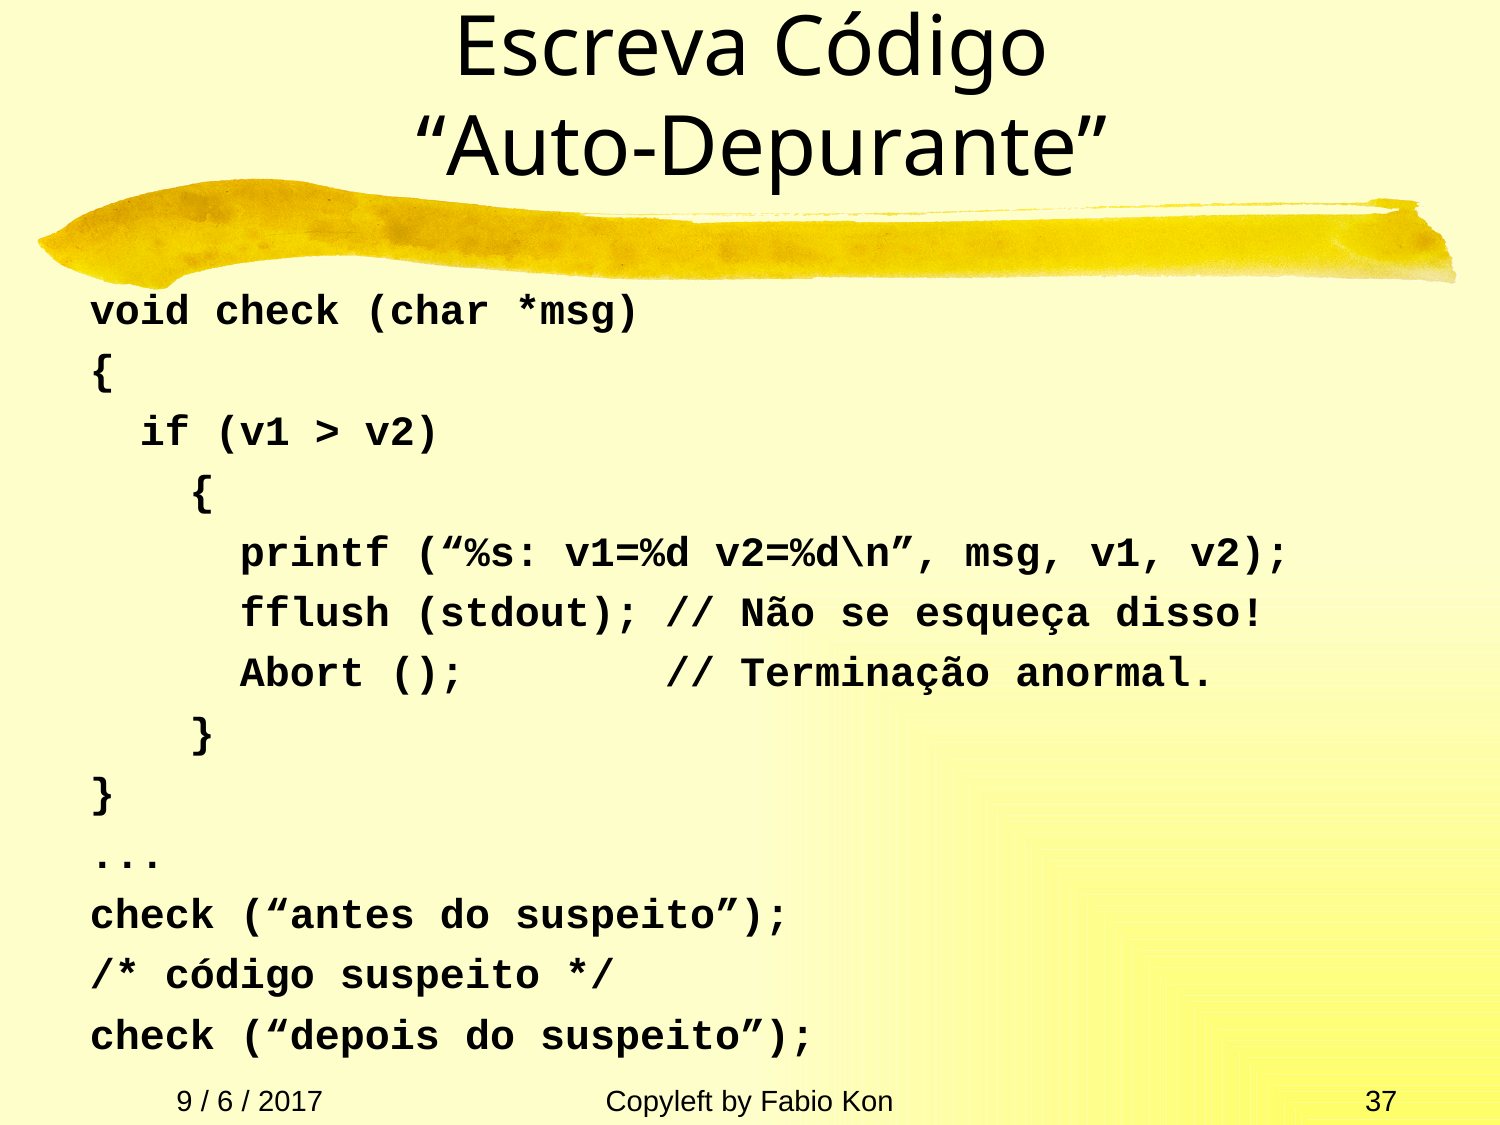

# Escreva Código “Auto-Depurante”
void check (char *msg)
{
 if (v1 > v2)
 {
 printf (“%s: v1=%d v2=%d\n”, msg, v1, v2);
 fflush (stdout); // Não se esqueça disso!
 Abort (); // Terminação anormal.
 }
}
...
check (“antes do suspeito”);
/* código suspeito */
check (“depois do suspeito”);
ECOOP'99 OOOSW
37